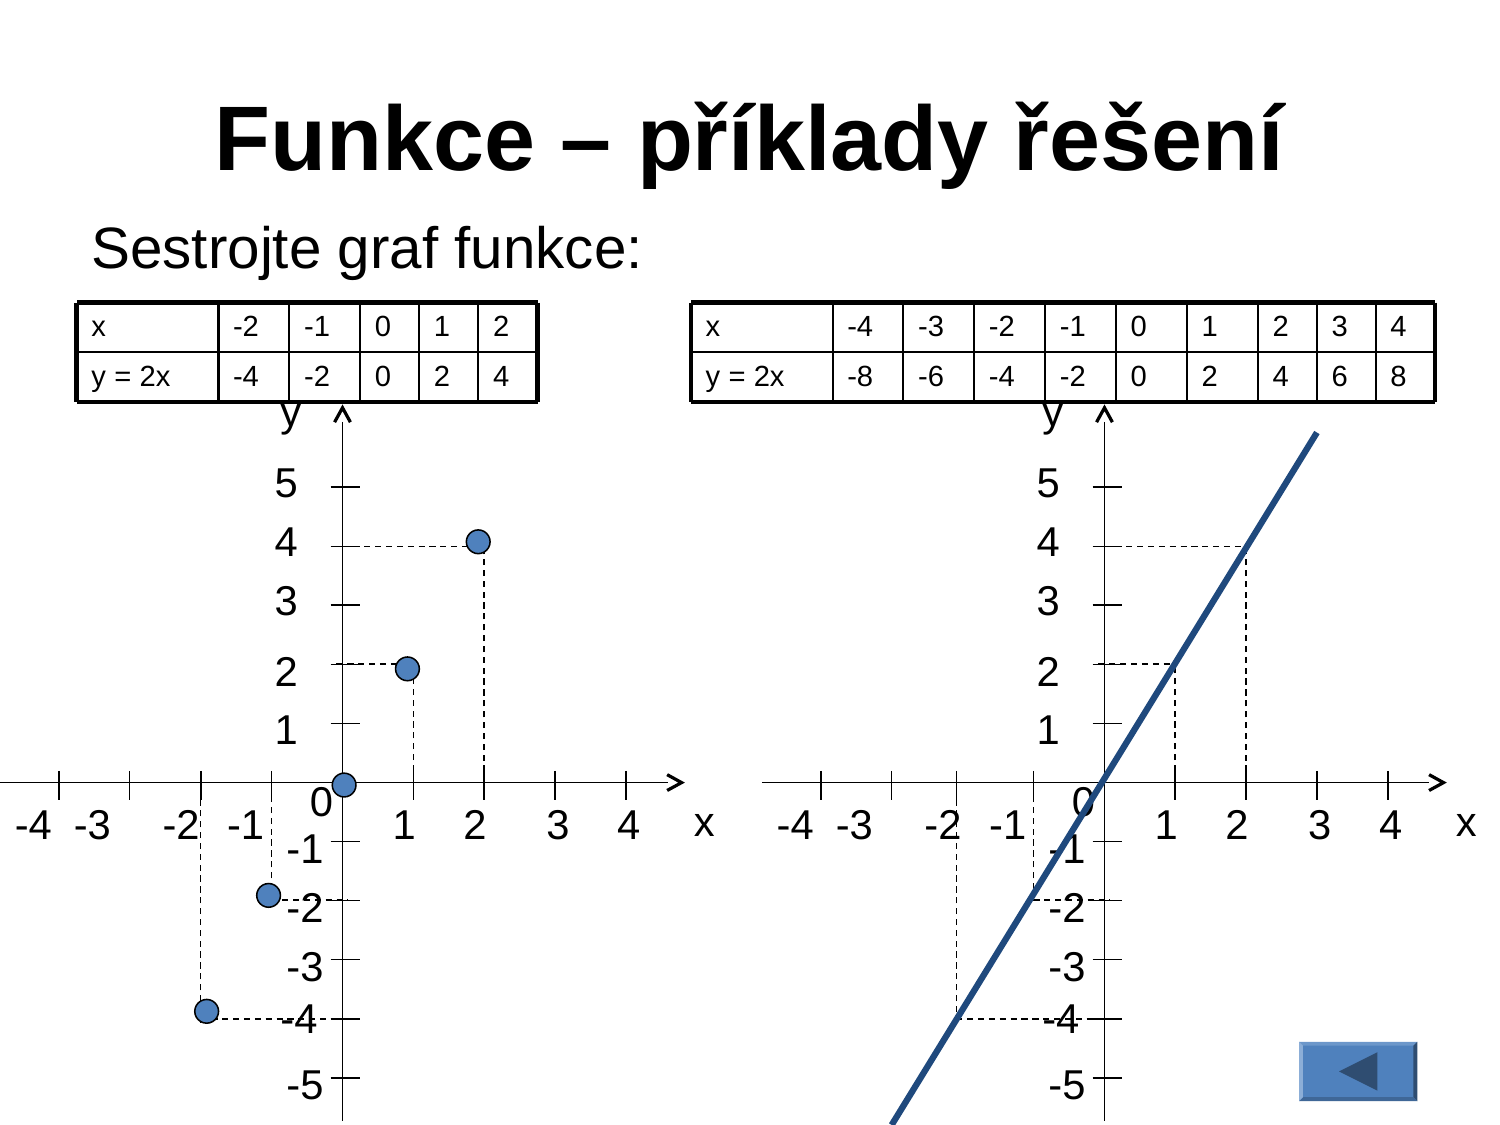

# Funkce – příklady řešení
Sestrojte graf funkce:
x
-2
-1
0
1
2
y = 2x
-4
-2
0
2
4
x
-4
-3
-2
-1
0
1
2
3
4
y = 2x
-8
-6
-4
-2
0
2
4
6
8
y
y
5
5
4
4
3
3
2
2
1
1
0
0
x
x
-4
-3
-2
-1
1
2
3
4
-4
-3
-2
-1
1
2
3
4
-1
-1
-2
-2
-3
-3
-4
-4
-5
-5